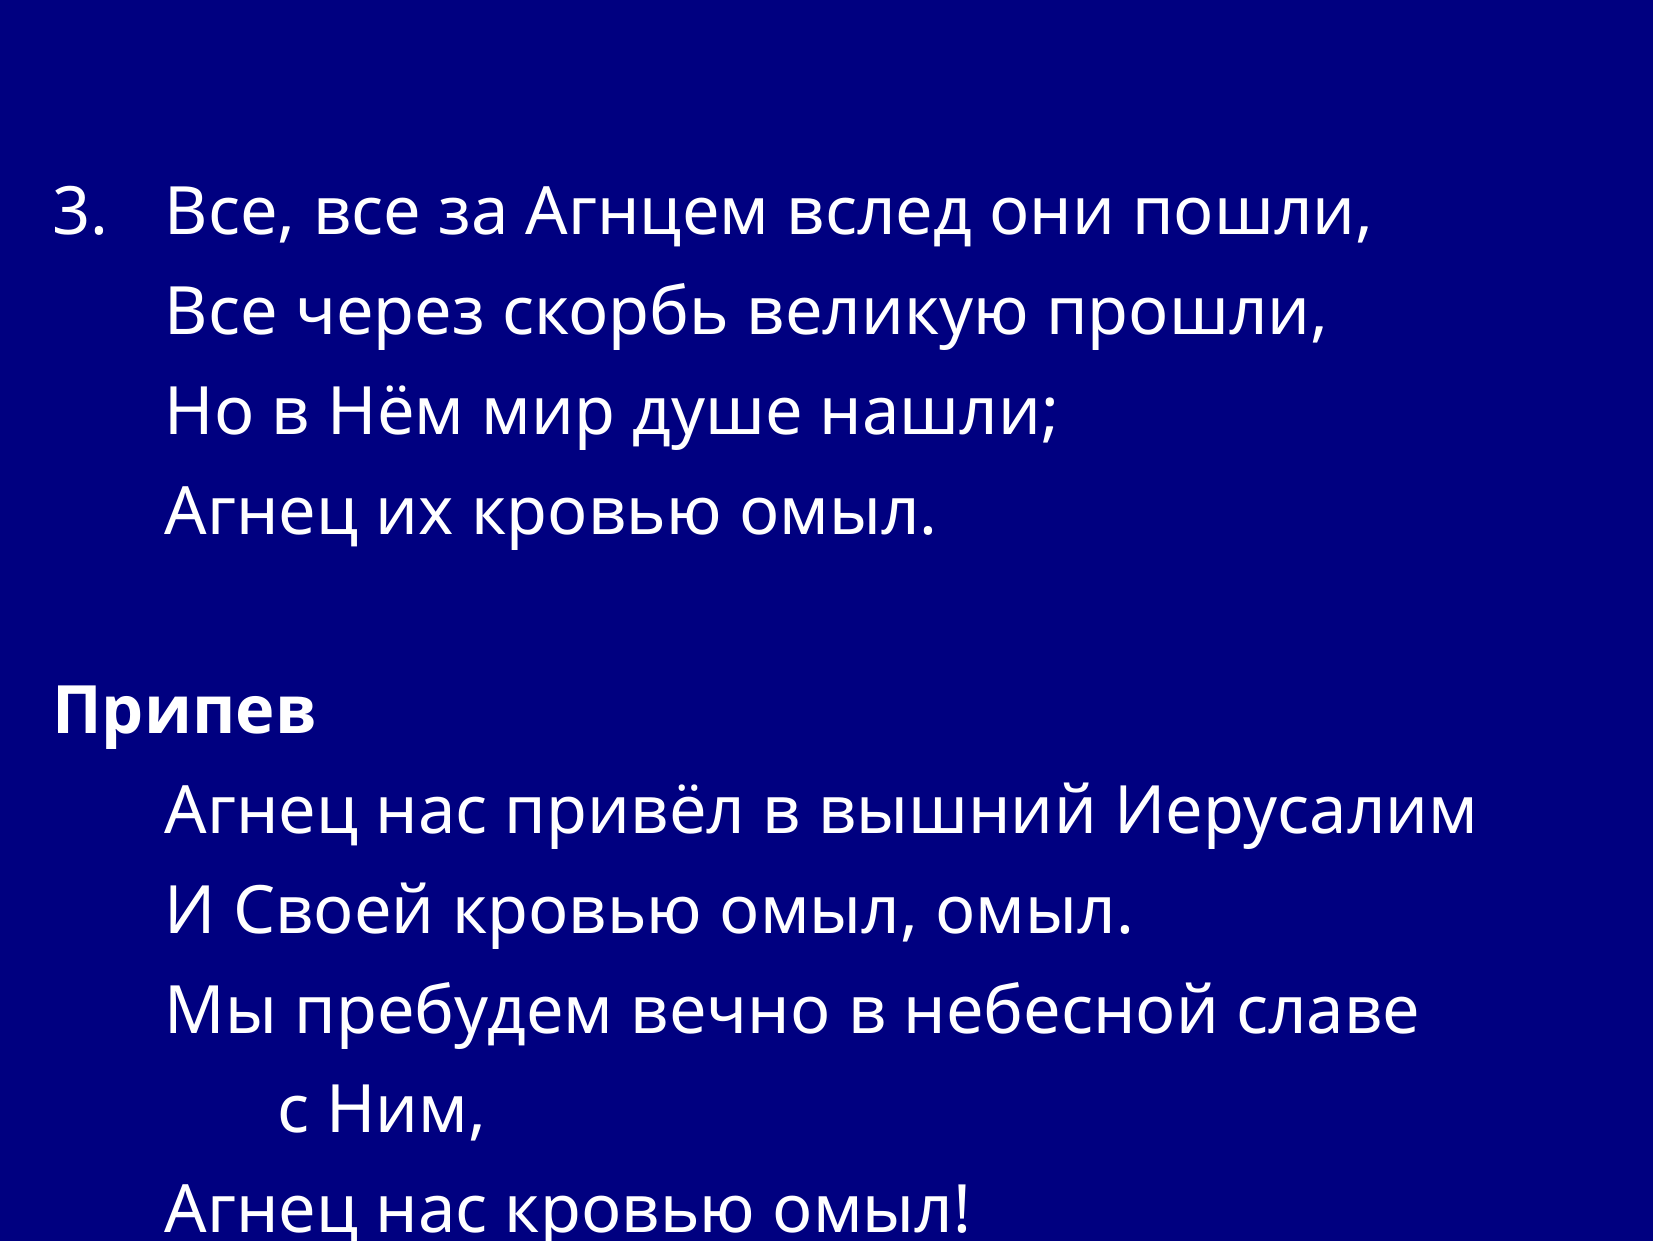

3.	Все, все за Агнцем вслед они пошли,
	Все через скорбь великую прошли,
	Но в Нём мир душе нашли;
	Агнец их кровью омыл.
Припев
	Агнец нас привёл в вышний Иерусалим
	И Своей кровью омыл, омыл.
	Мы пребудем вечно в небесной славе
		с Ним,
	Агнец нас кровью омыл!